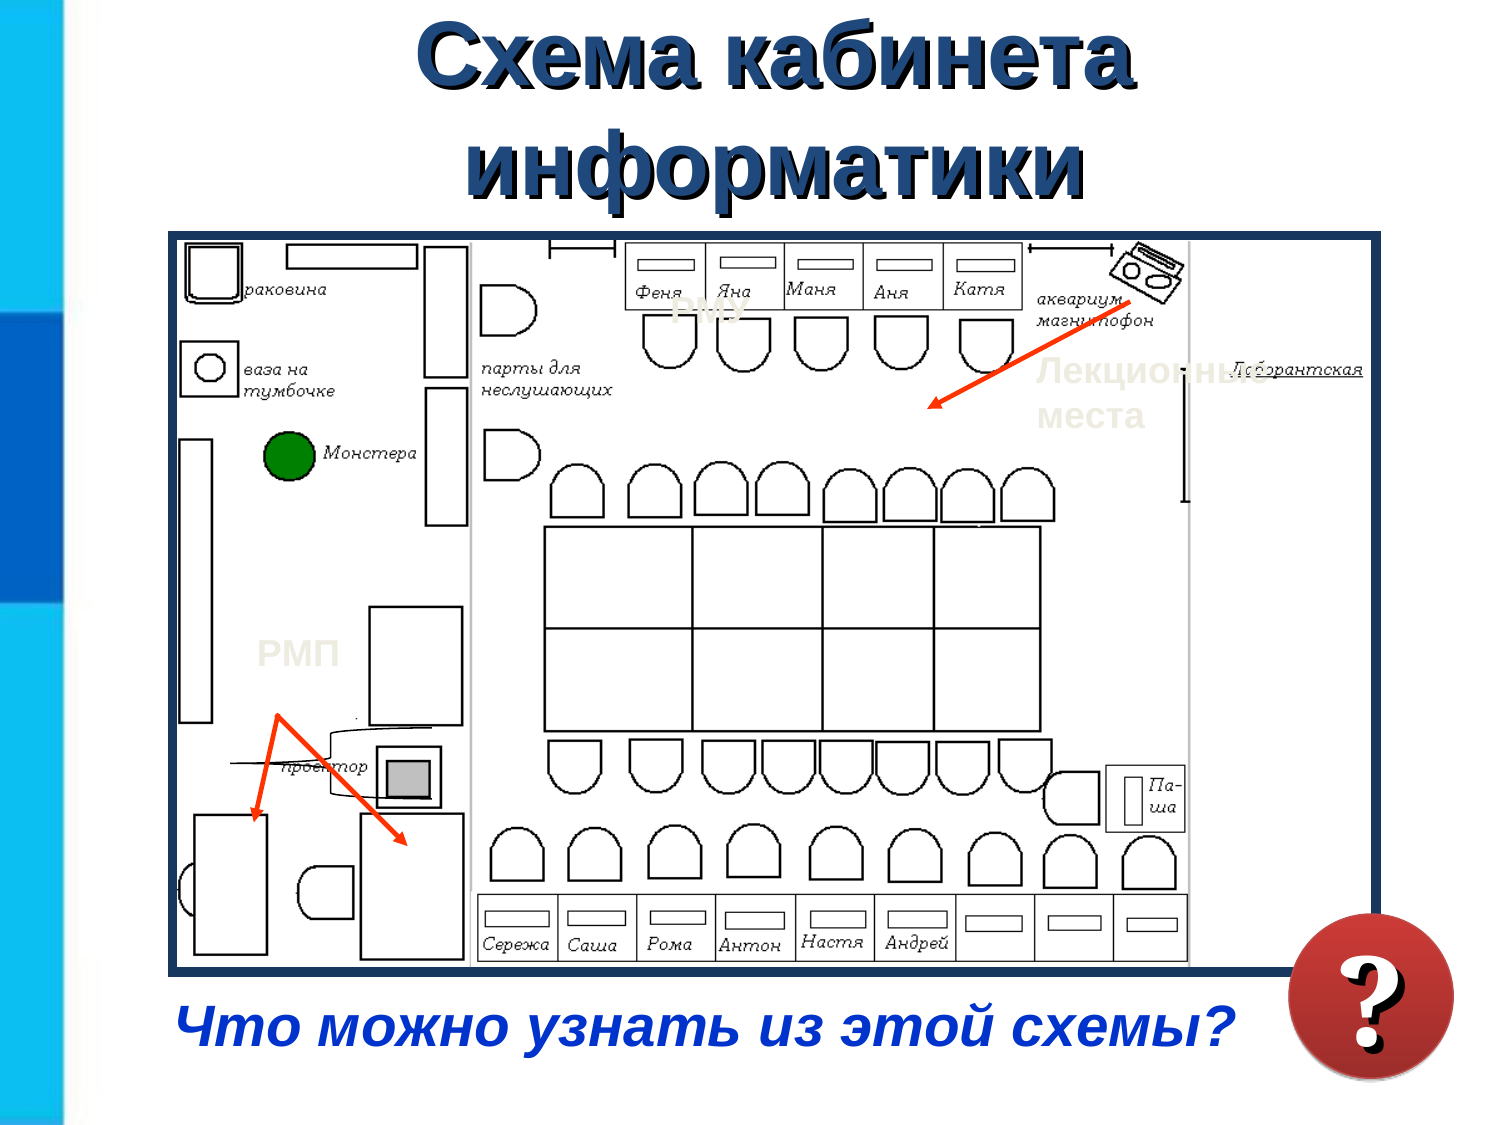

# Схема кабинета информатики
РМУ
Лекционные места
РМП
?
Что можно узнать из этой схемы?